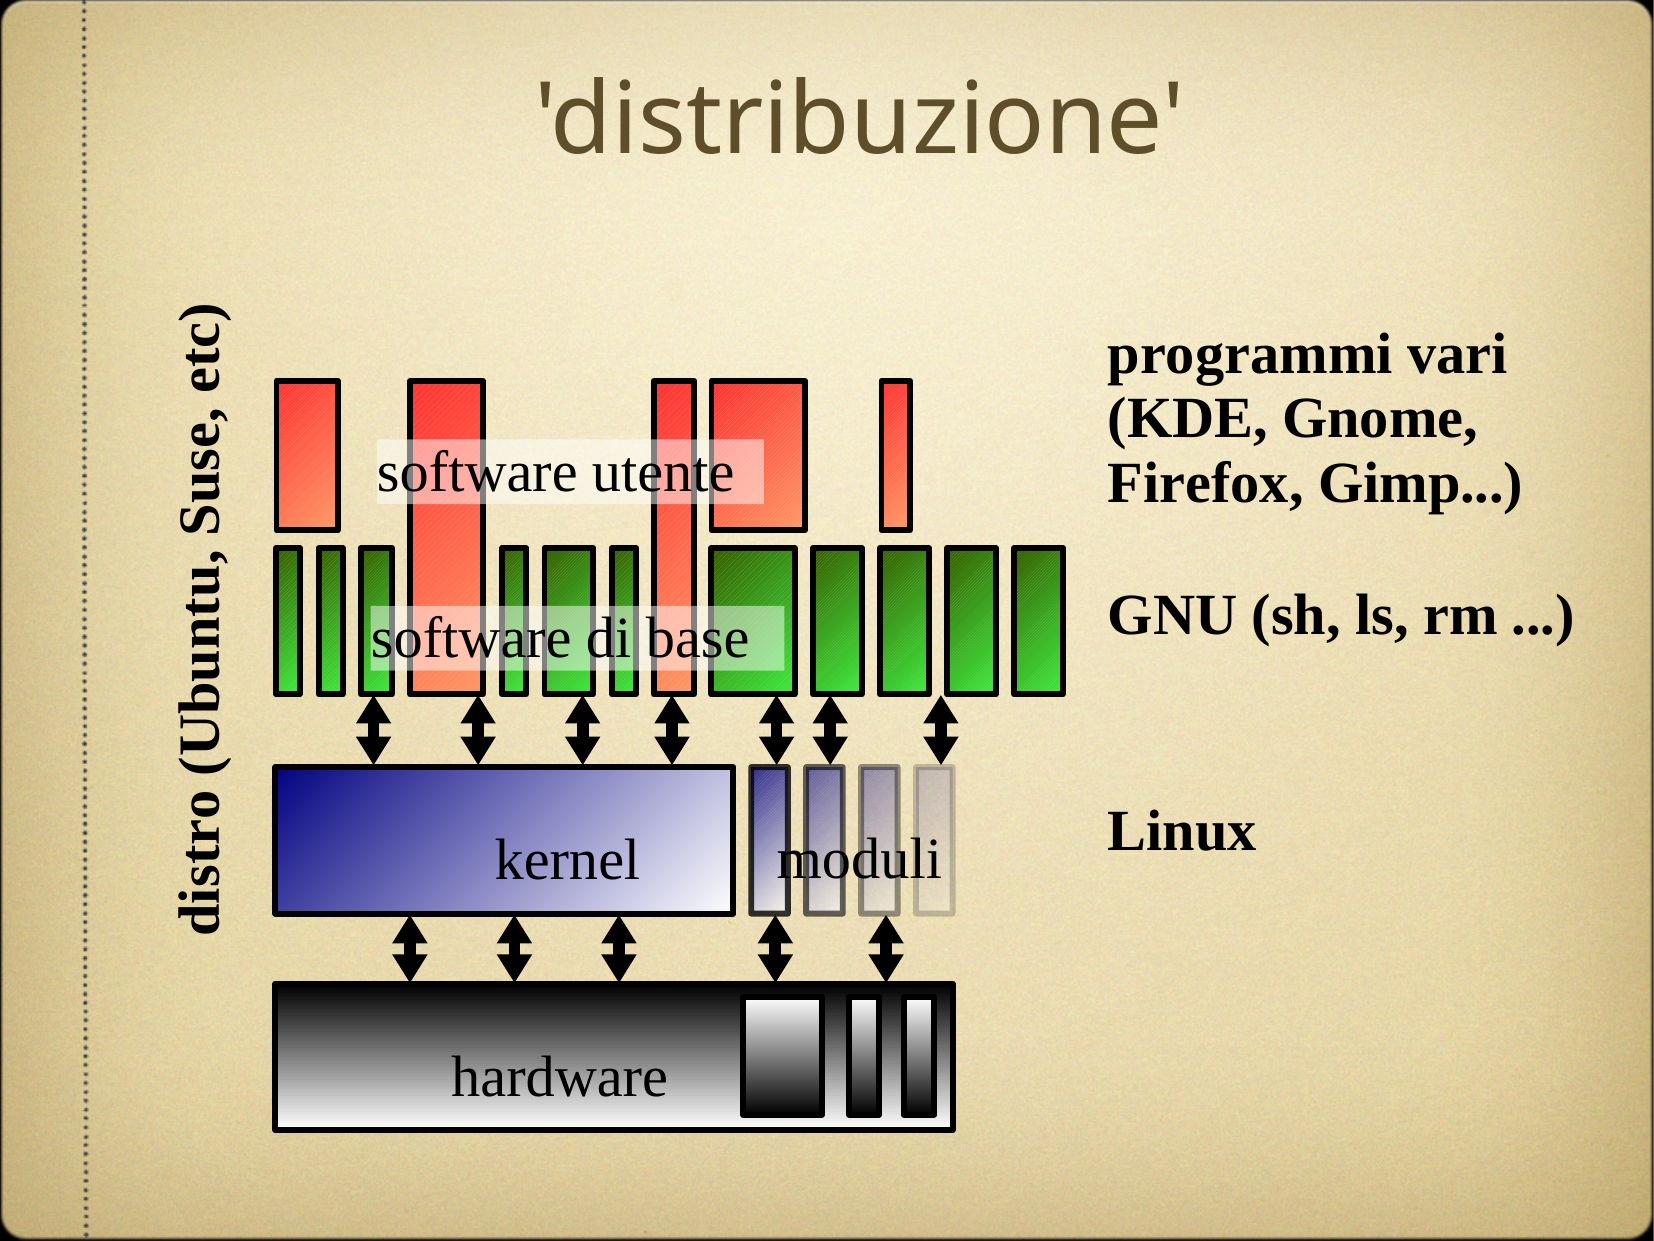

# 'distribuzione'
programmi vari
(KDE, Gnome,
Firefox, Gimp...)
software utente
GNU (sh, ls, rm ...)
distro (Ubuntu, Suse, etc)
software di base
Linux
moduli
kernel
hardware